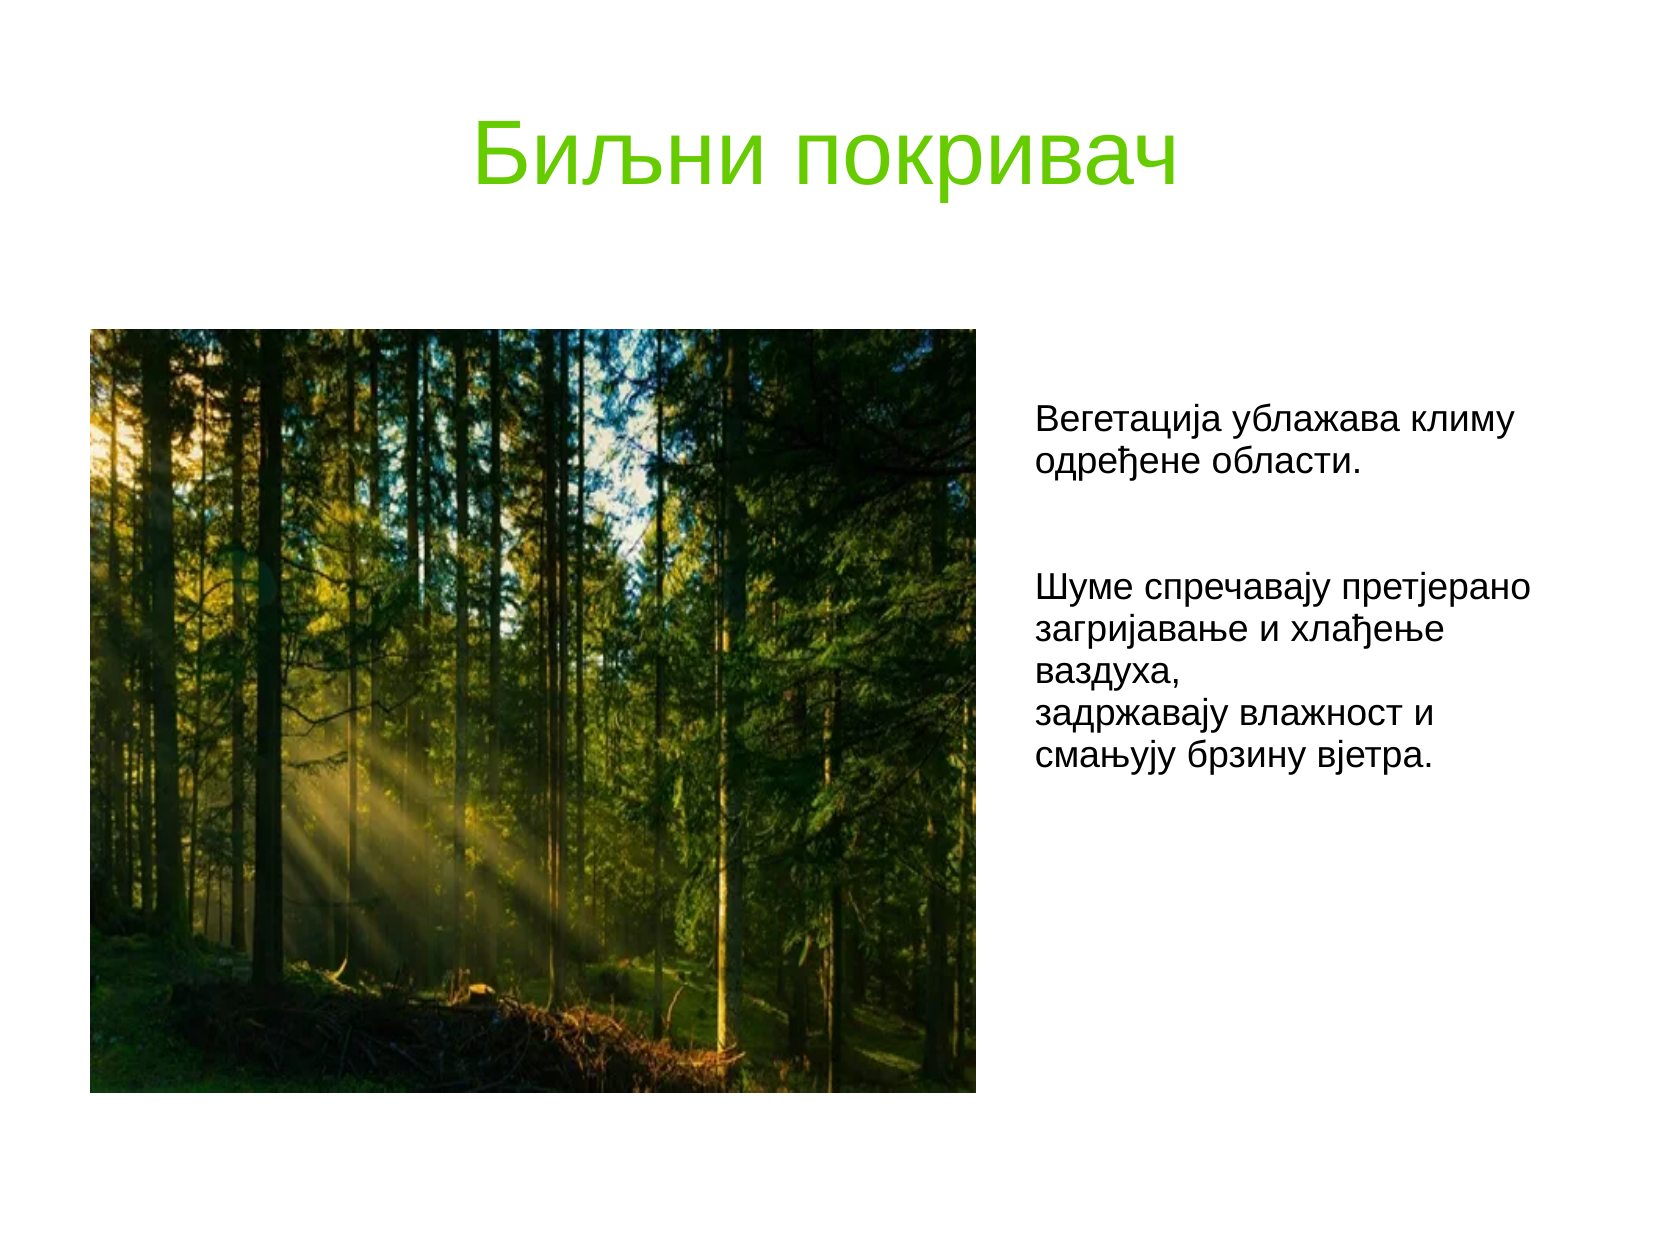

# Биљни покривач
Вегетација ублажава климу
одређене области.
Шуме спречавају претјерано
загријавање и хлађење
ваздуха,
задржавају влажност и
смањују брзину вјетра.